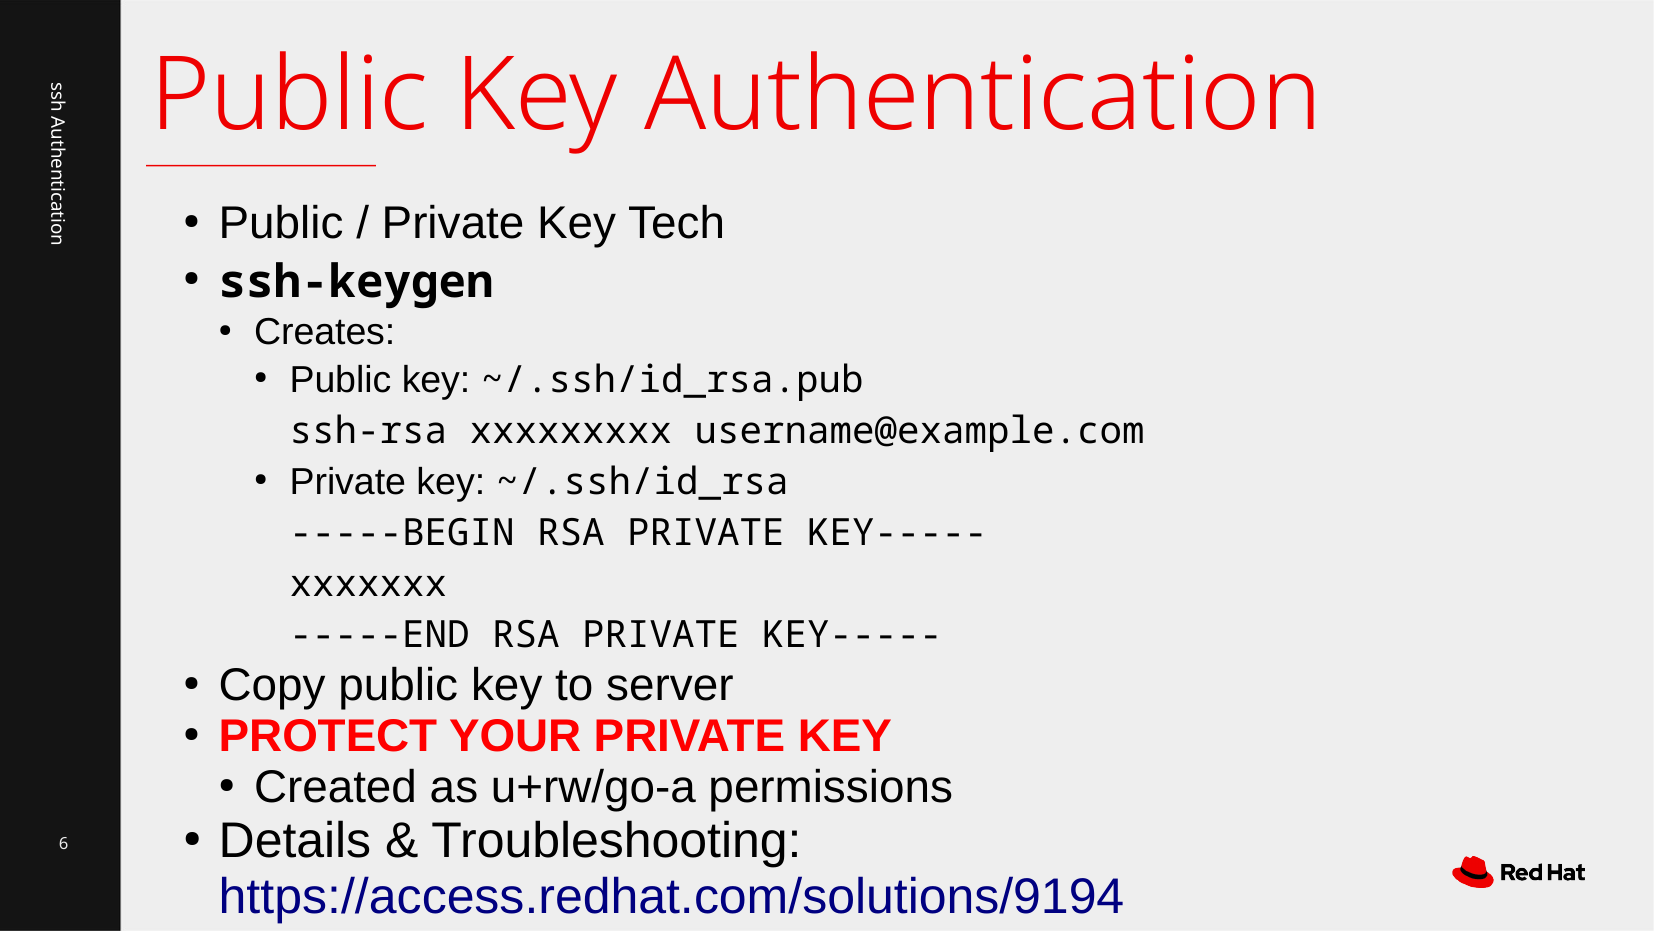

Public Key Authentication
Public / Private Key Tech
ssh-keygen
Creates:
Public key: ~/.ssh/id_rsa.pub
ssh-rsa xxxxxxxxx username@example.com
Private key: ~/.ssh/id_rsa
-----BEGIN RSA PRIVATE KEY-----
xxxxxxx
-----END RSA PRIVATE KEY-----
Copy public key to server
PROTECT YOUR PRIVATE KEY
Created as u+rw/go-a permissions
Details & Troubleshooting: https://access.redhat.com/solutions/9194
ssh Authentication
6
# OPTIONAL SECTION MARKER OR TITLE